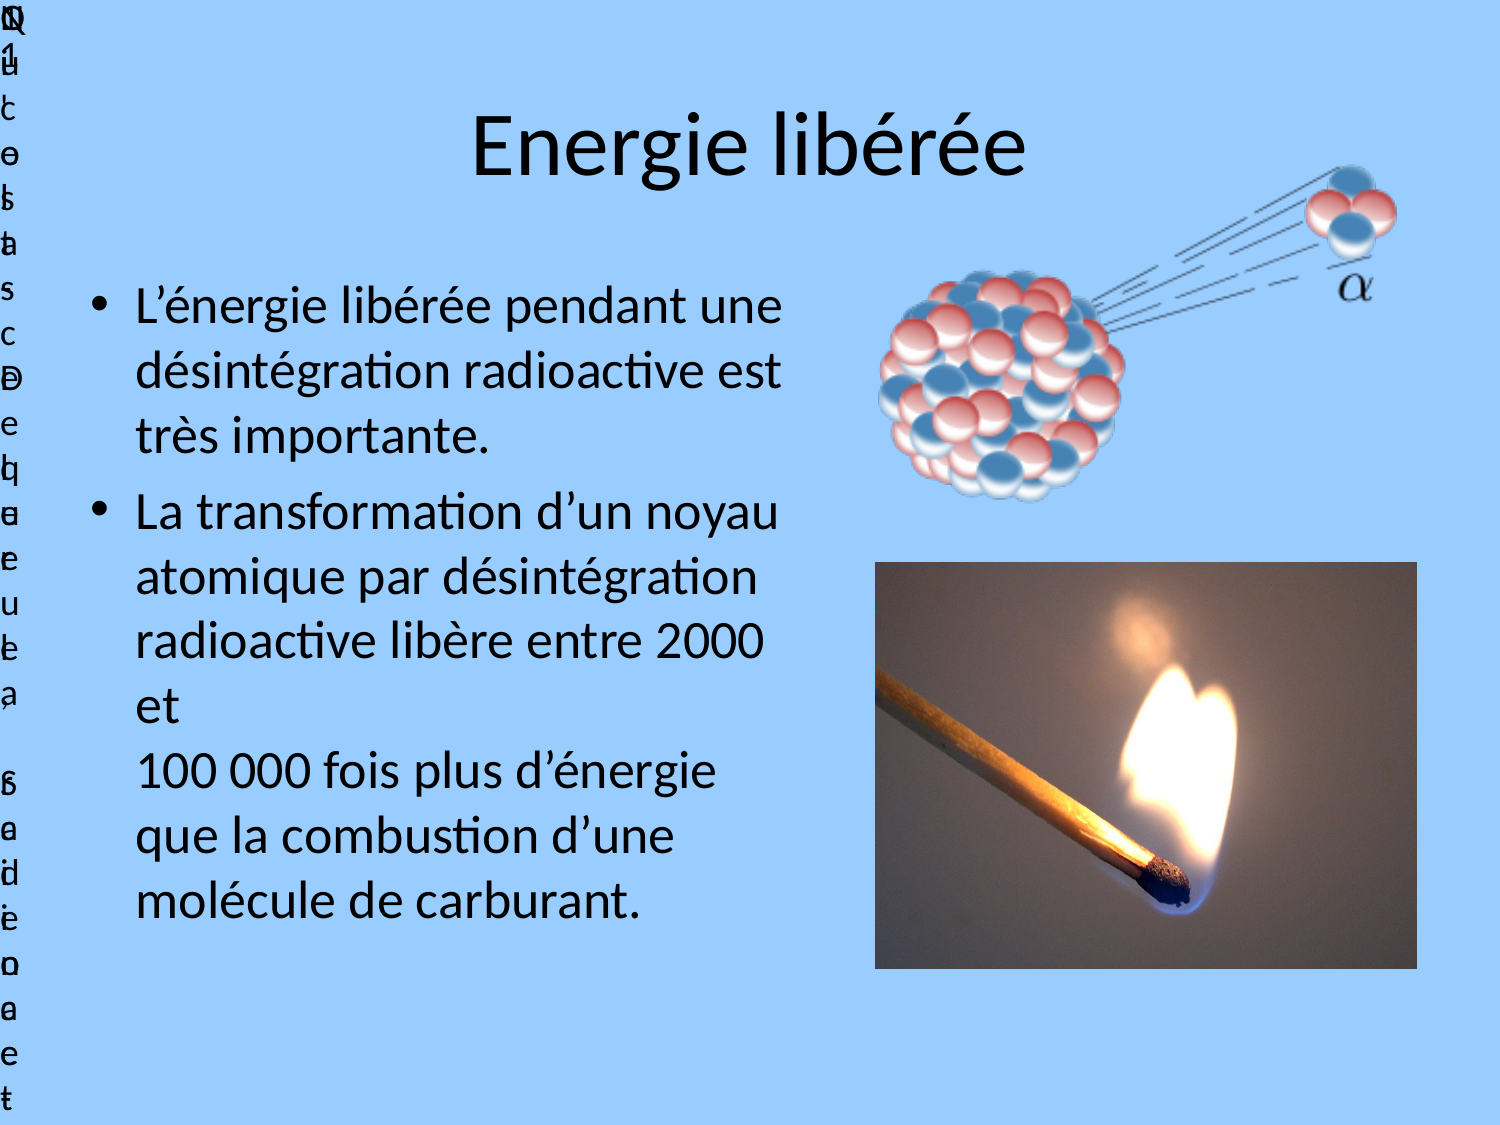

Nicolas Delerue, Science-ACO http://science-aco.fr http://nicolas.delerue.org
Qu'est-ce que la radioactivité?
# Energie libérée
L’énergie libérée pendant une désintégration radioactive est très importante.
La transformation d’un noyau atomique par désintégration radioactive libère entre 2000 et
100 000 fois plus d’énergie que la combustion d’une molécule de carburant.